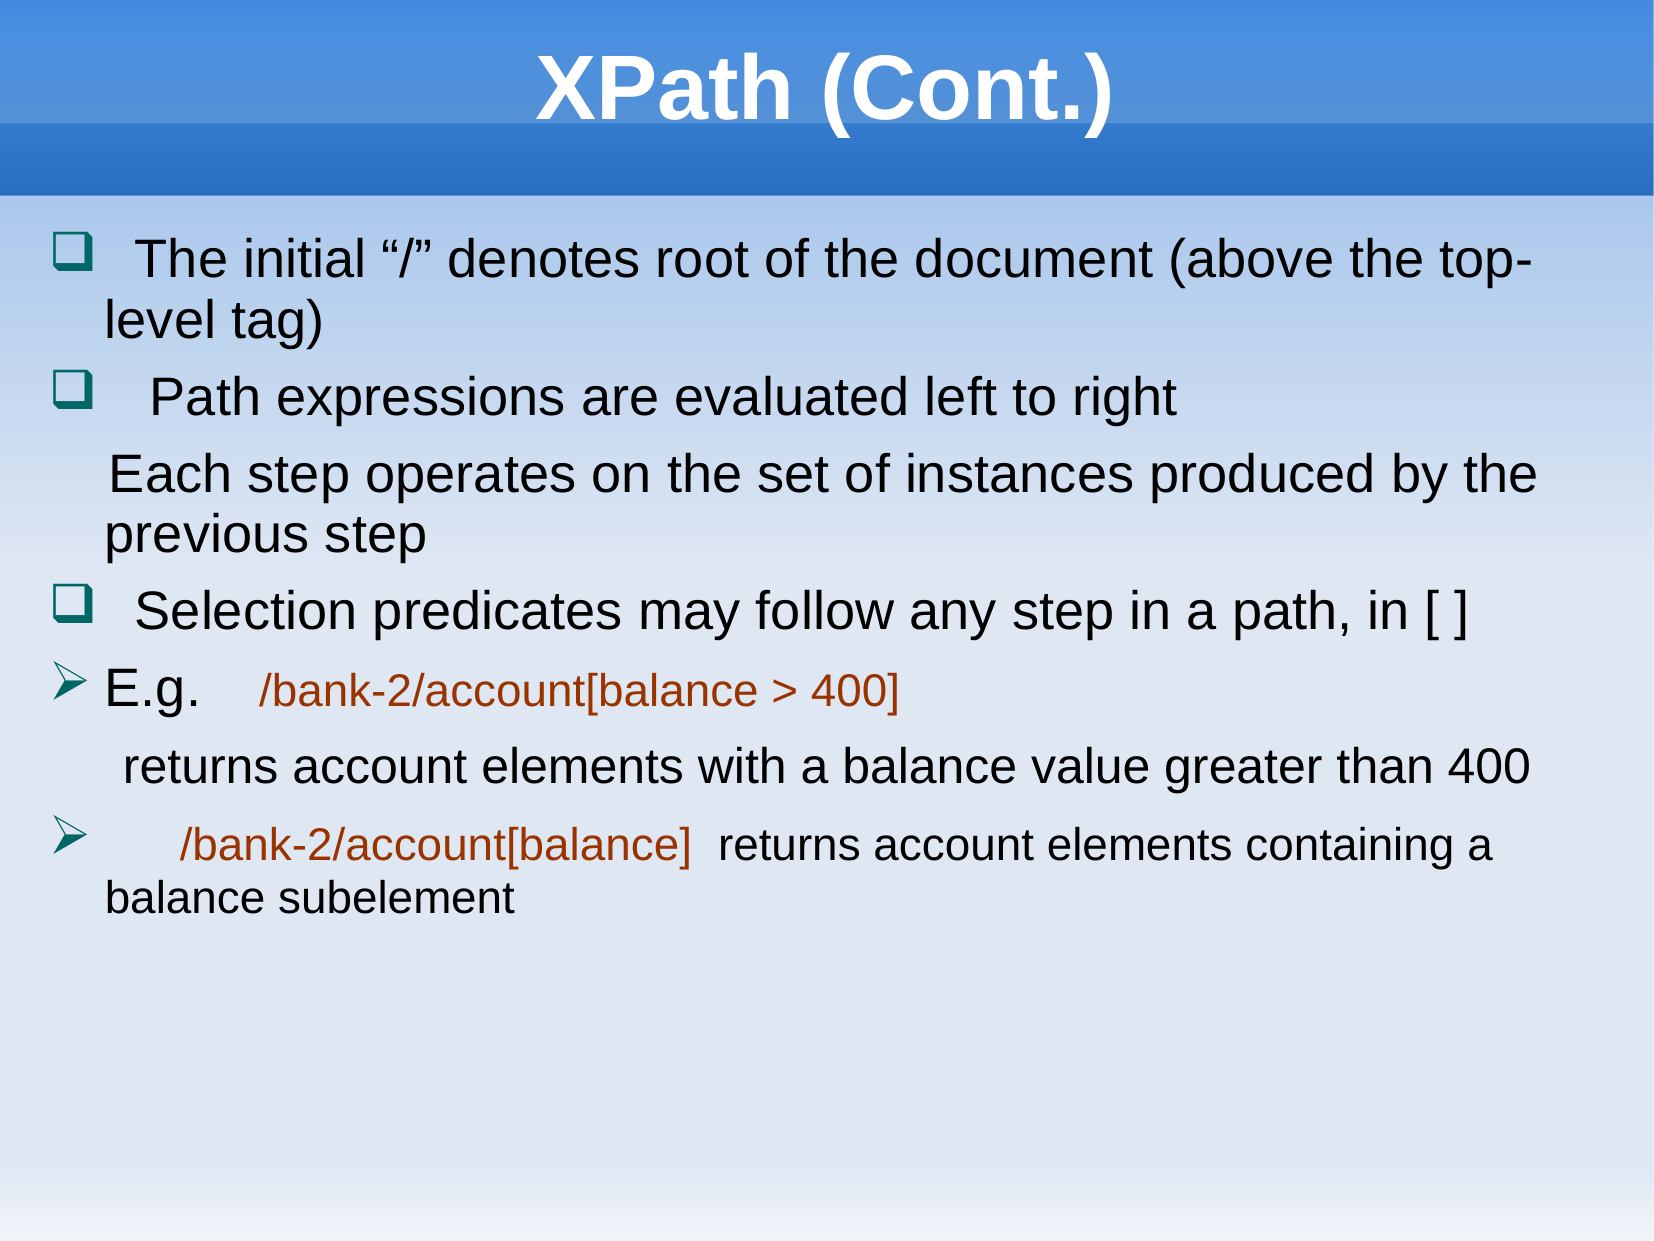

XPath (Cont.)
 The initial “/” denotes root of the document (above the top-level tag)
 Path expressions are evaluated left to right
 Each step operates on the set of instances produced by the previous step
 Selection predicates may follow any step in a path, in [ ]
E.g. /bank-2/account[balance > 400]
 returns account elements with a balance value greater than 400
 /bank-2/account[balance] returns account elements containing a balance subelement